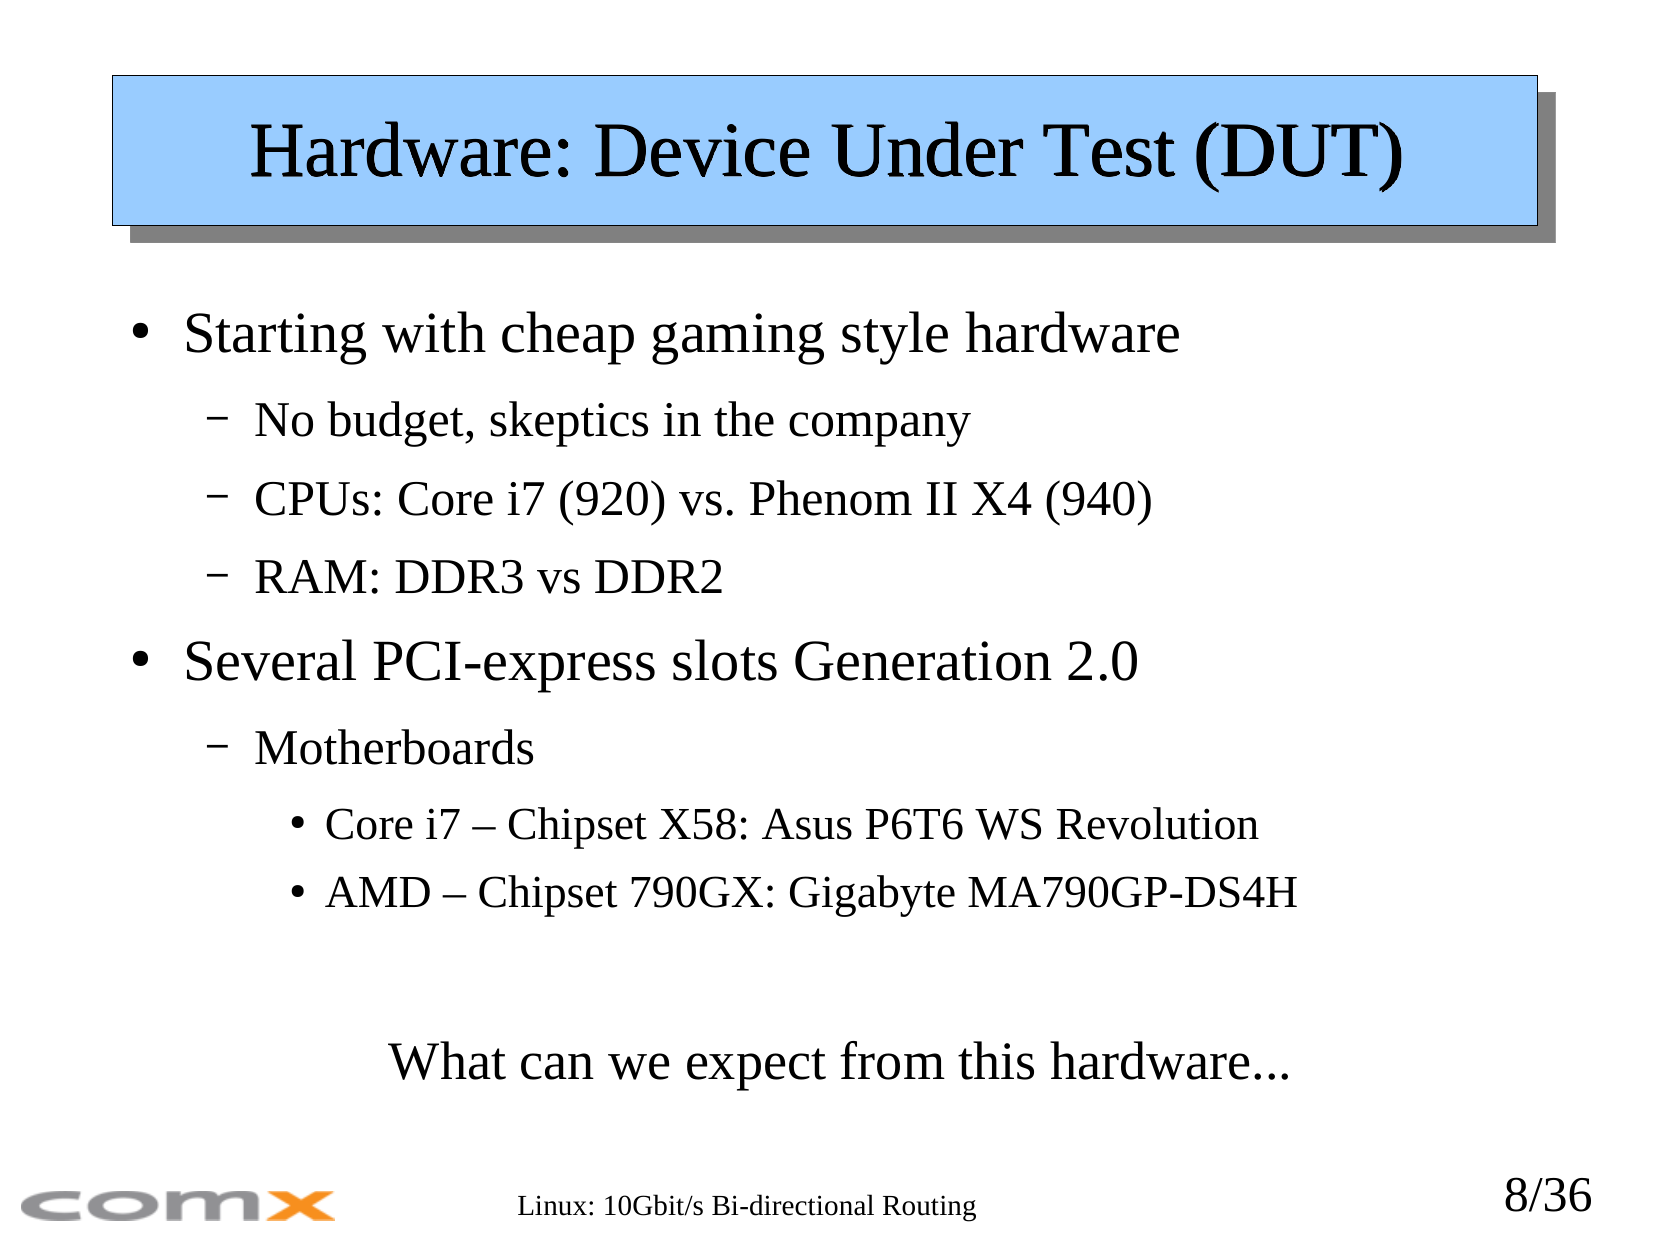

# Hardware: Device Under Test (DUT)
Starting with cheap gaming style hardware
No budget, skeptics in the company
CPUs: Core i7 (920) vs. Phenom II X4 (940)
RAM: DDR3 vs DDR2
Several PCI-express slots Generation 2.0
Motherboards
Core i7 – Chipset X58: Asus P6T6 WS Revolution
AMD – Chipset 790GX: Gigabyte MA790GP-DS4H
 What can we expect from this hardware...